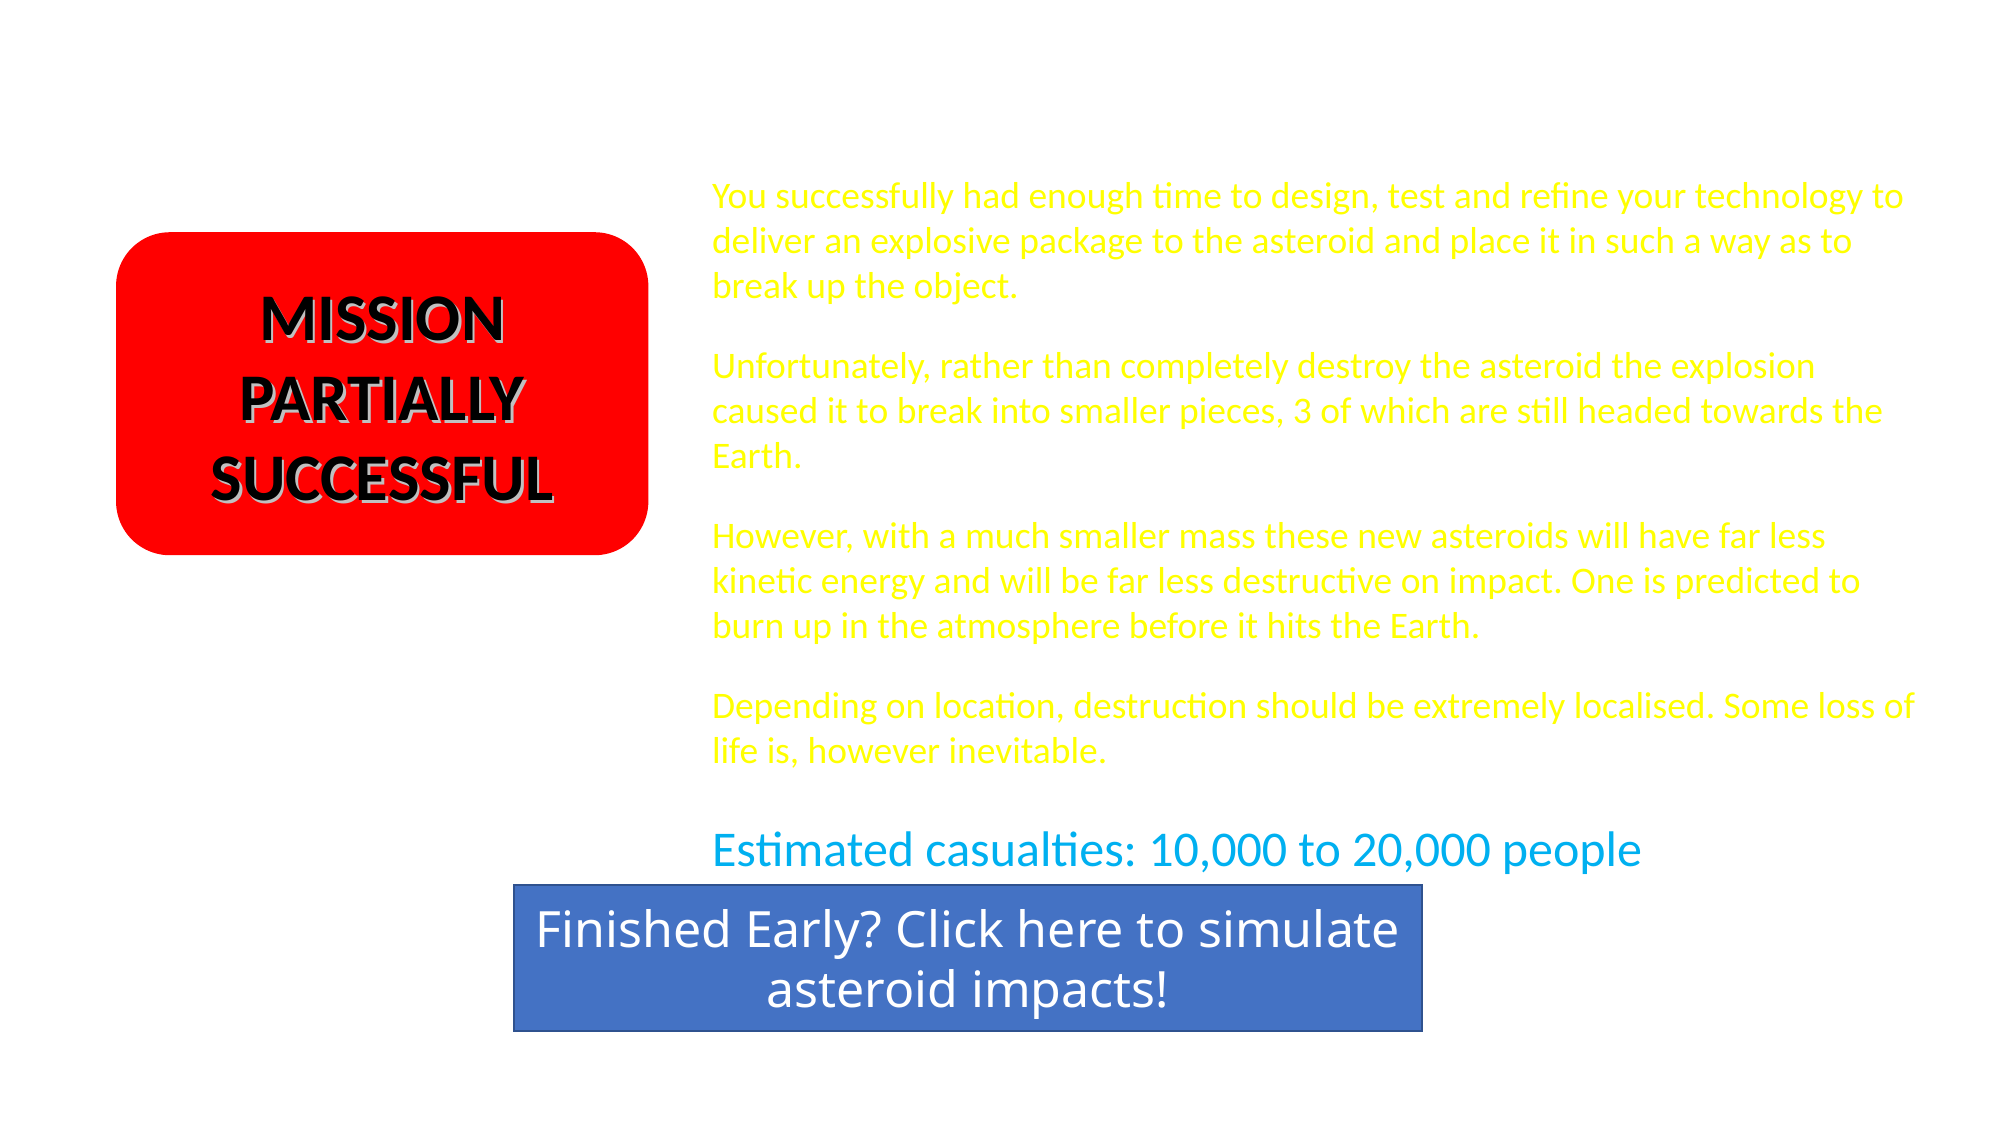

Mission Outcome nuke go
You successfully had enough time to design, test and refine your technology to deliver an explosive package to the asteroid and place it in such a way as to break up the object.
Unfortunately, rather than completely destroy the asteroid the explosion caused it to break into smaller pieces, 3 of which are still headed towards the Earth.
However, with a much smaller mass these new asteroids will have far less kinetic energy and will be far less destructive on impact. One is predicted to burn up in the atmosphere before it hits the Earth.
Depending on location, destruction should be extremely localised. Some loss of life is, however inevitable.
Estimated casualties: 10,000 to 20,000 people
MISSION PARTIALLY SUCCESSFUL
Finished Early? Click here to simulate asteroid impacts!